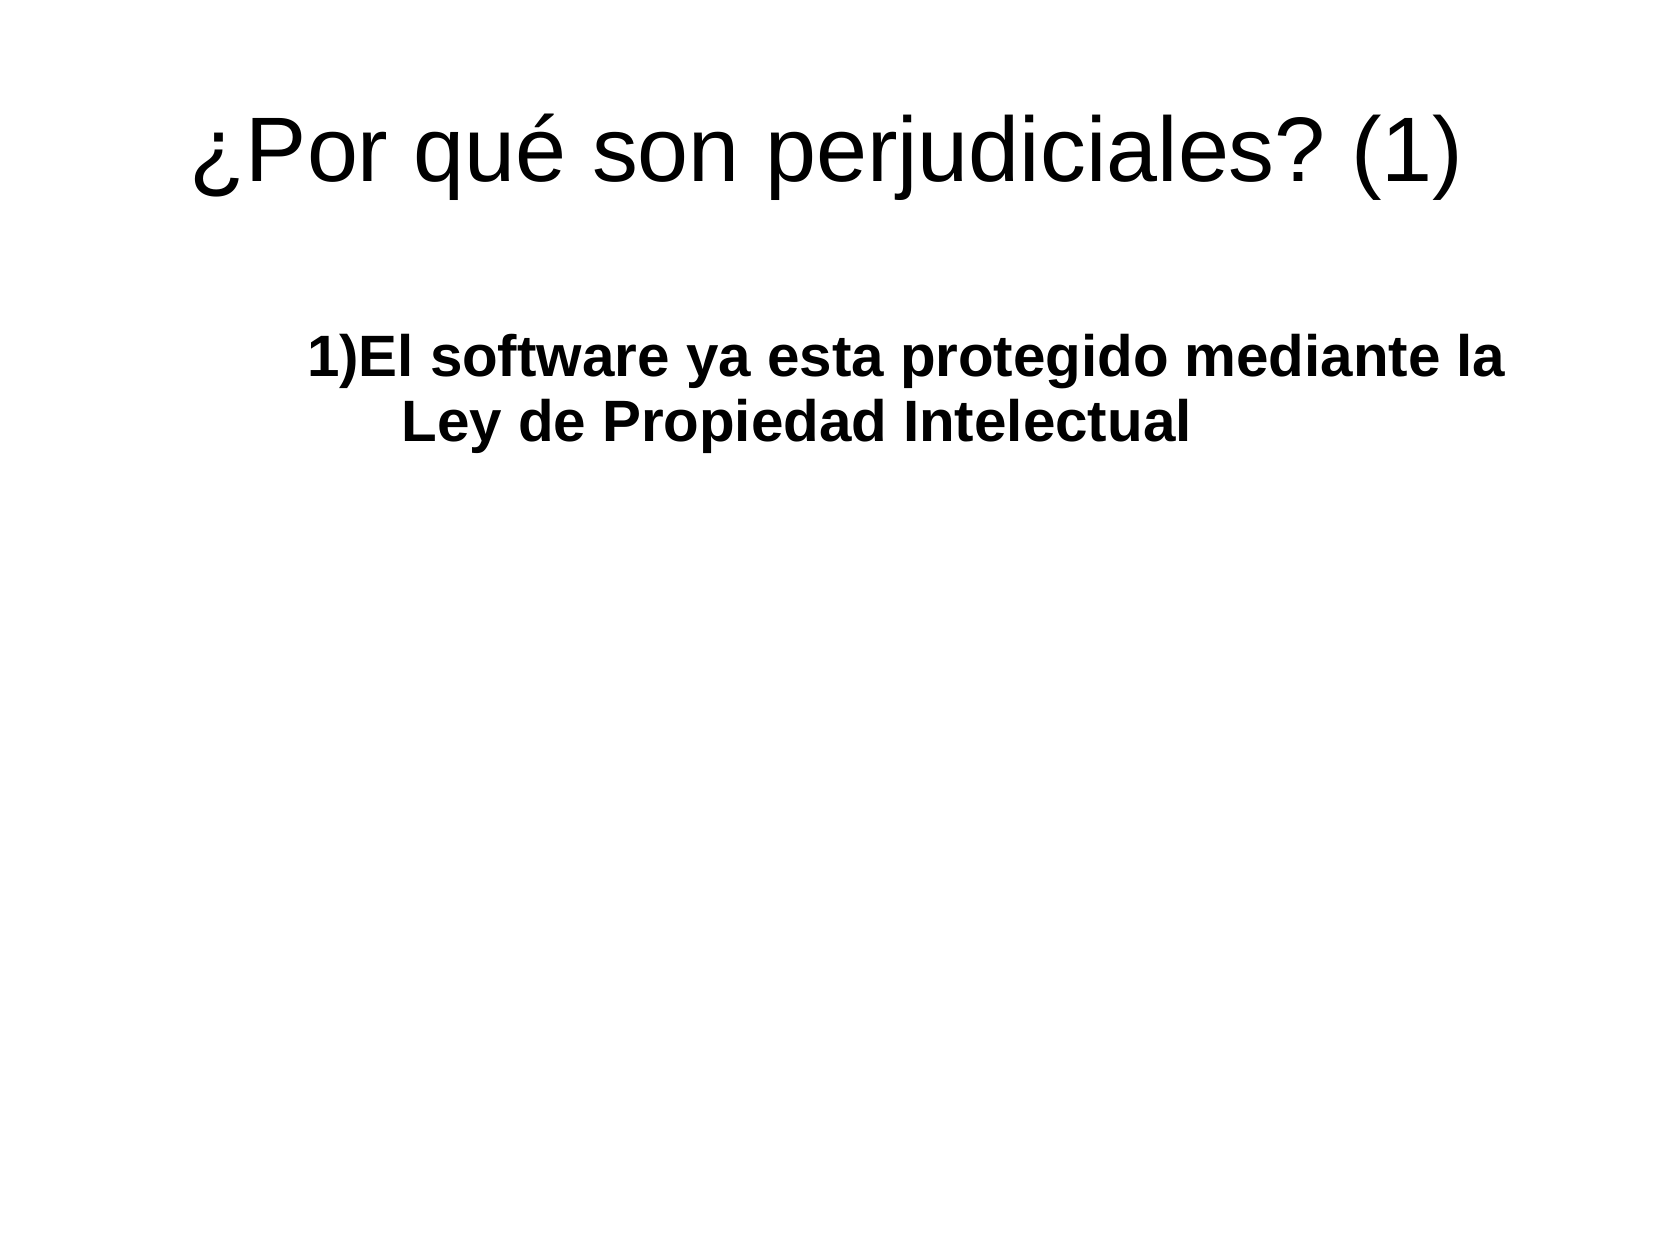

# ¿Por qué son perjudiciales? (1)
El software ya esta protegido mediante la Ley de Propiedad Intelectual